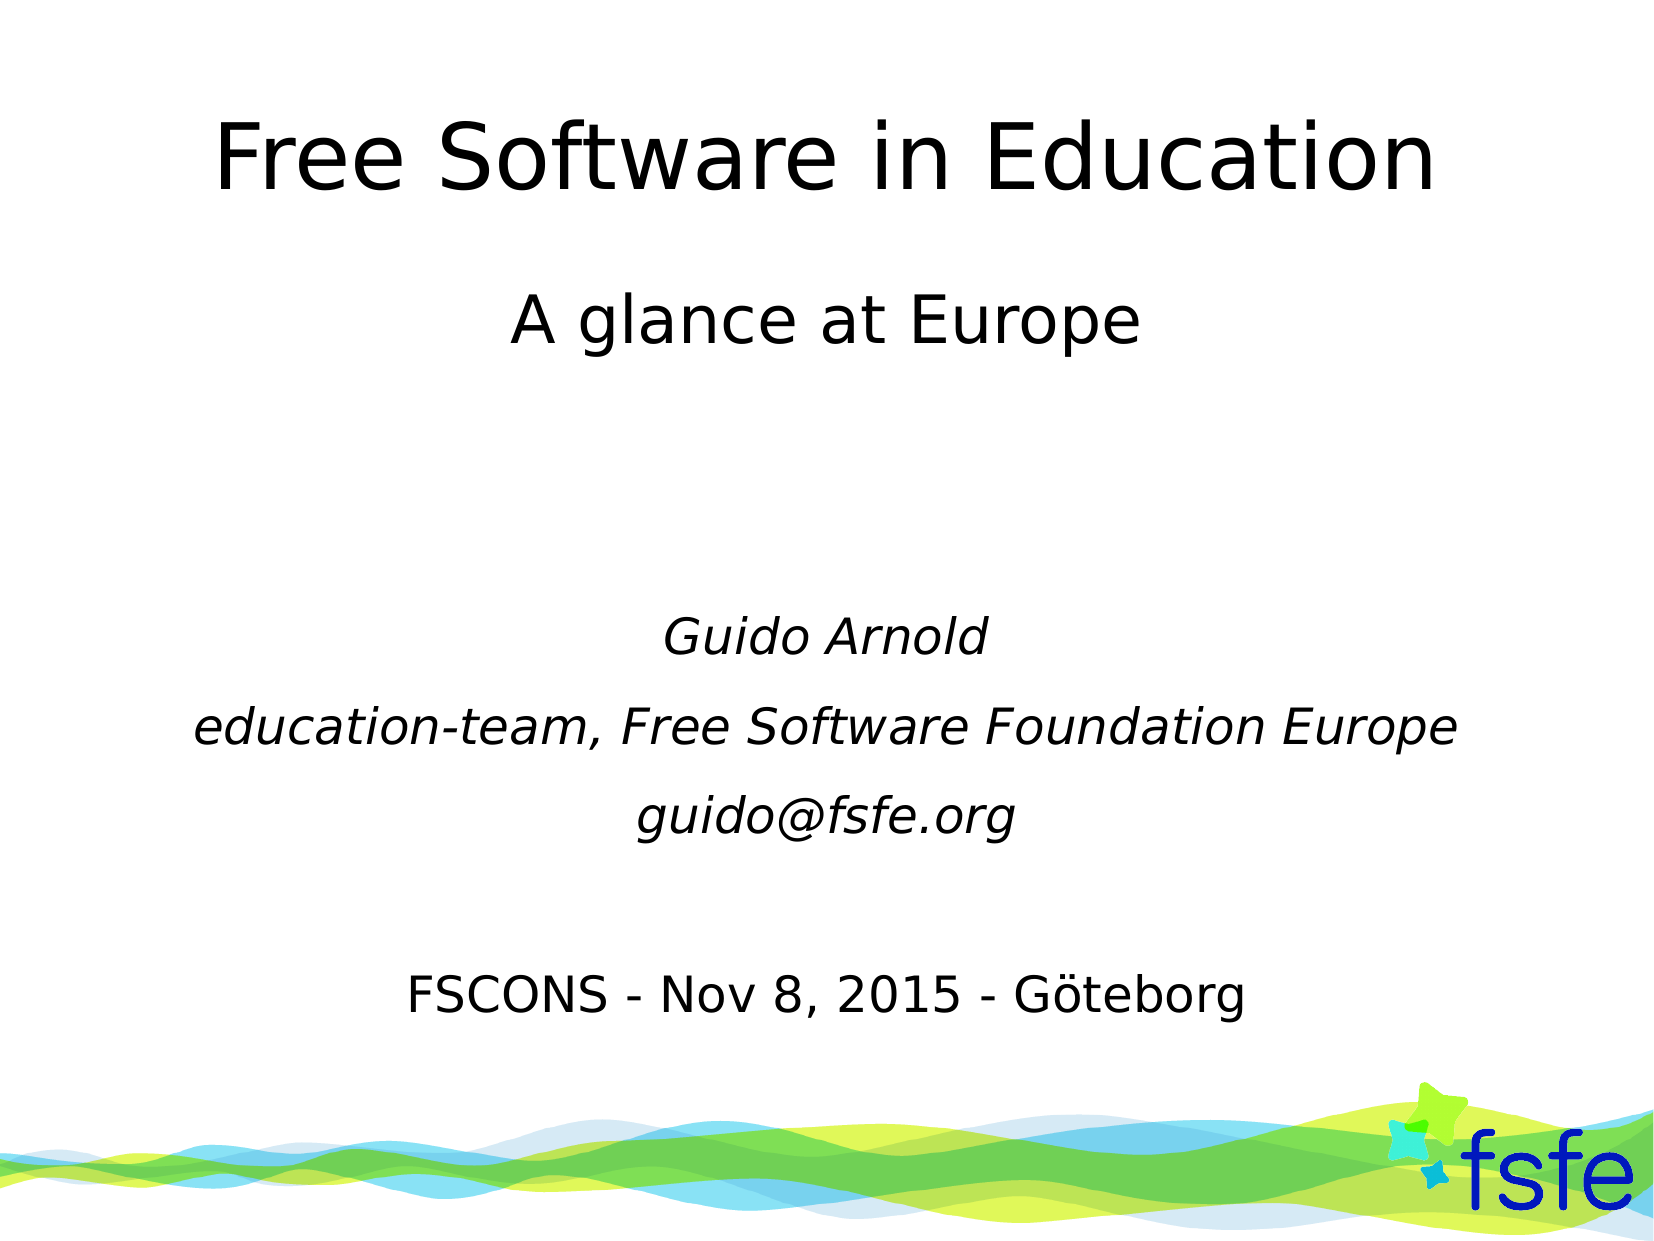

# Free Software in Education
A glance at Europe
Guido Arnold
education-team, Free Software Foundation Europe
guido@fsfe.org
FSCONS - Nov 8, 2015 - Göteborg